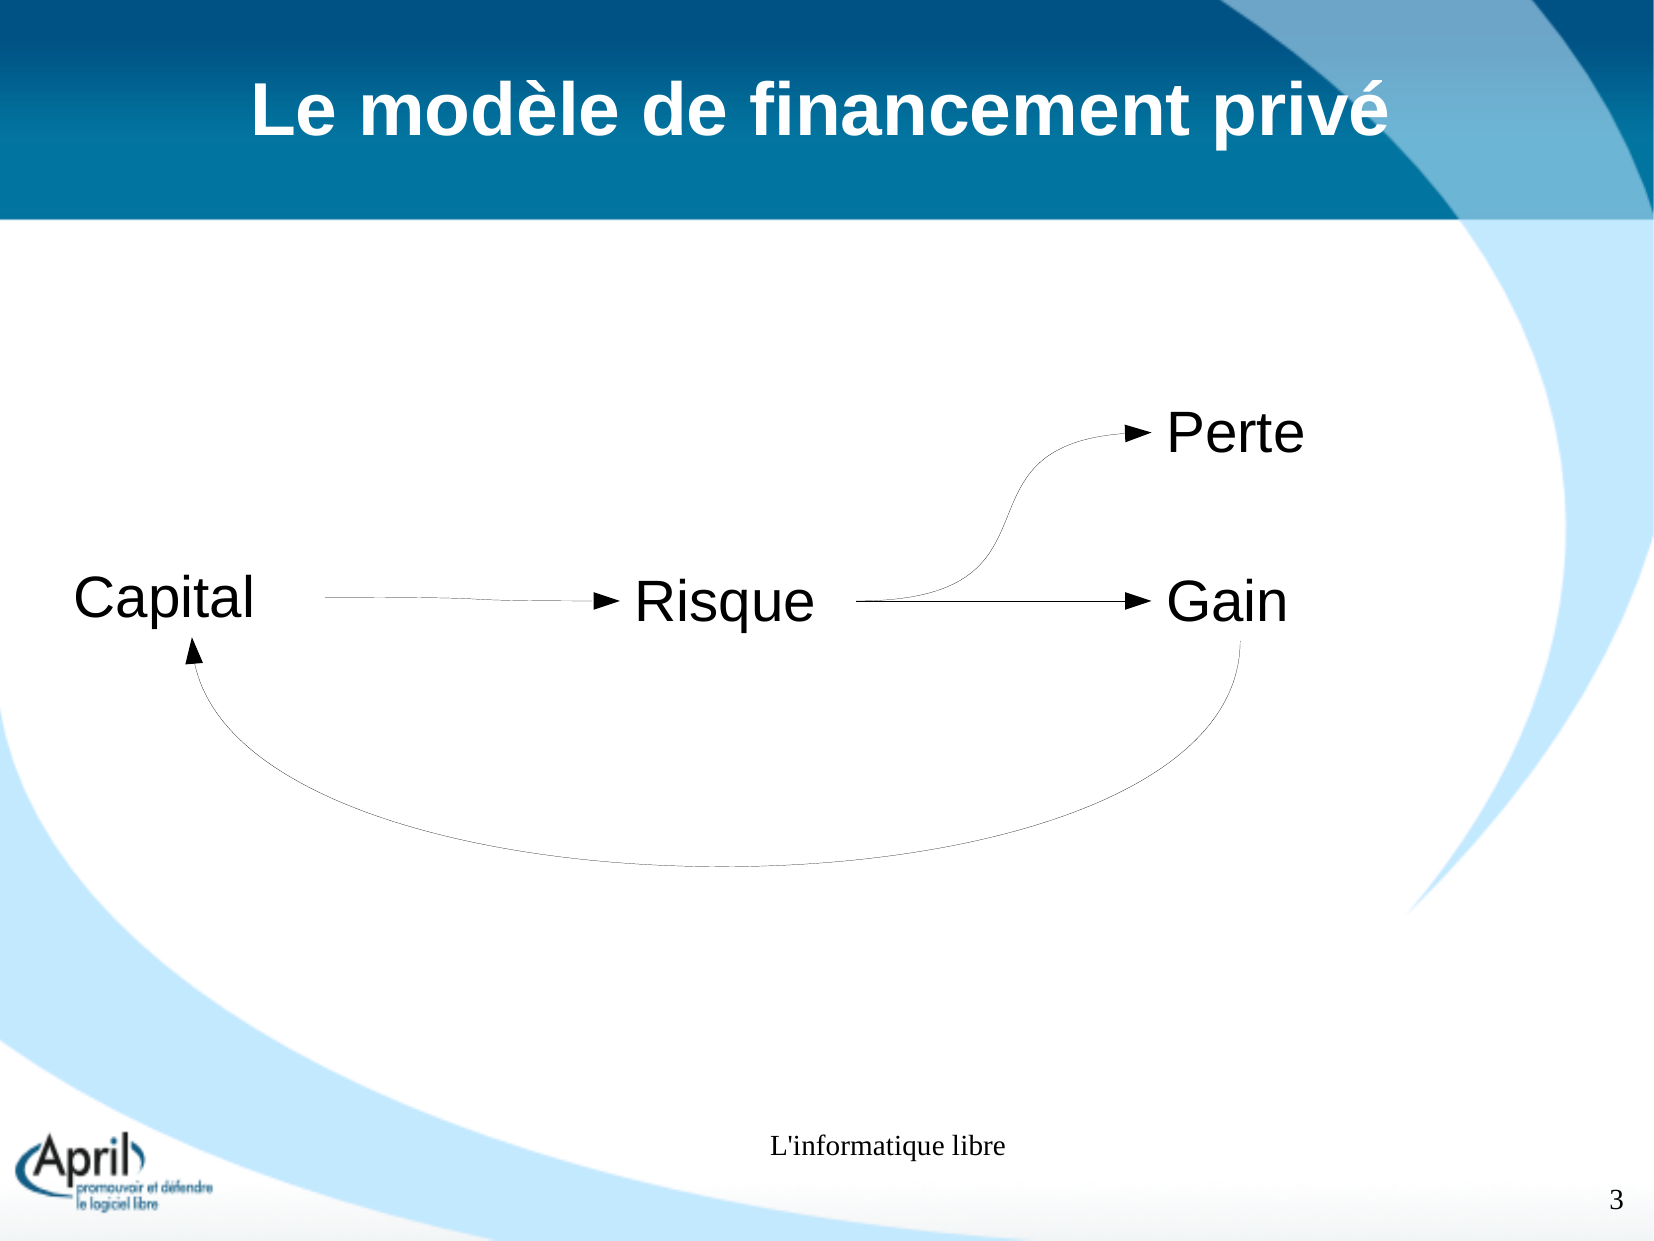

# Le modèle de financement privé
Perte
Capital
Risque
Gain
L'informatique libre
3